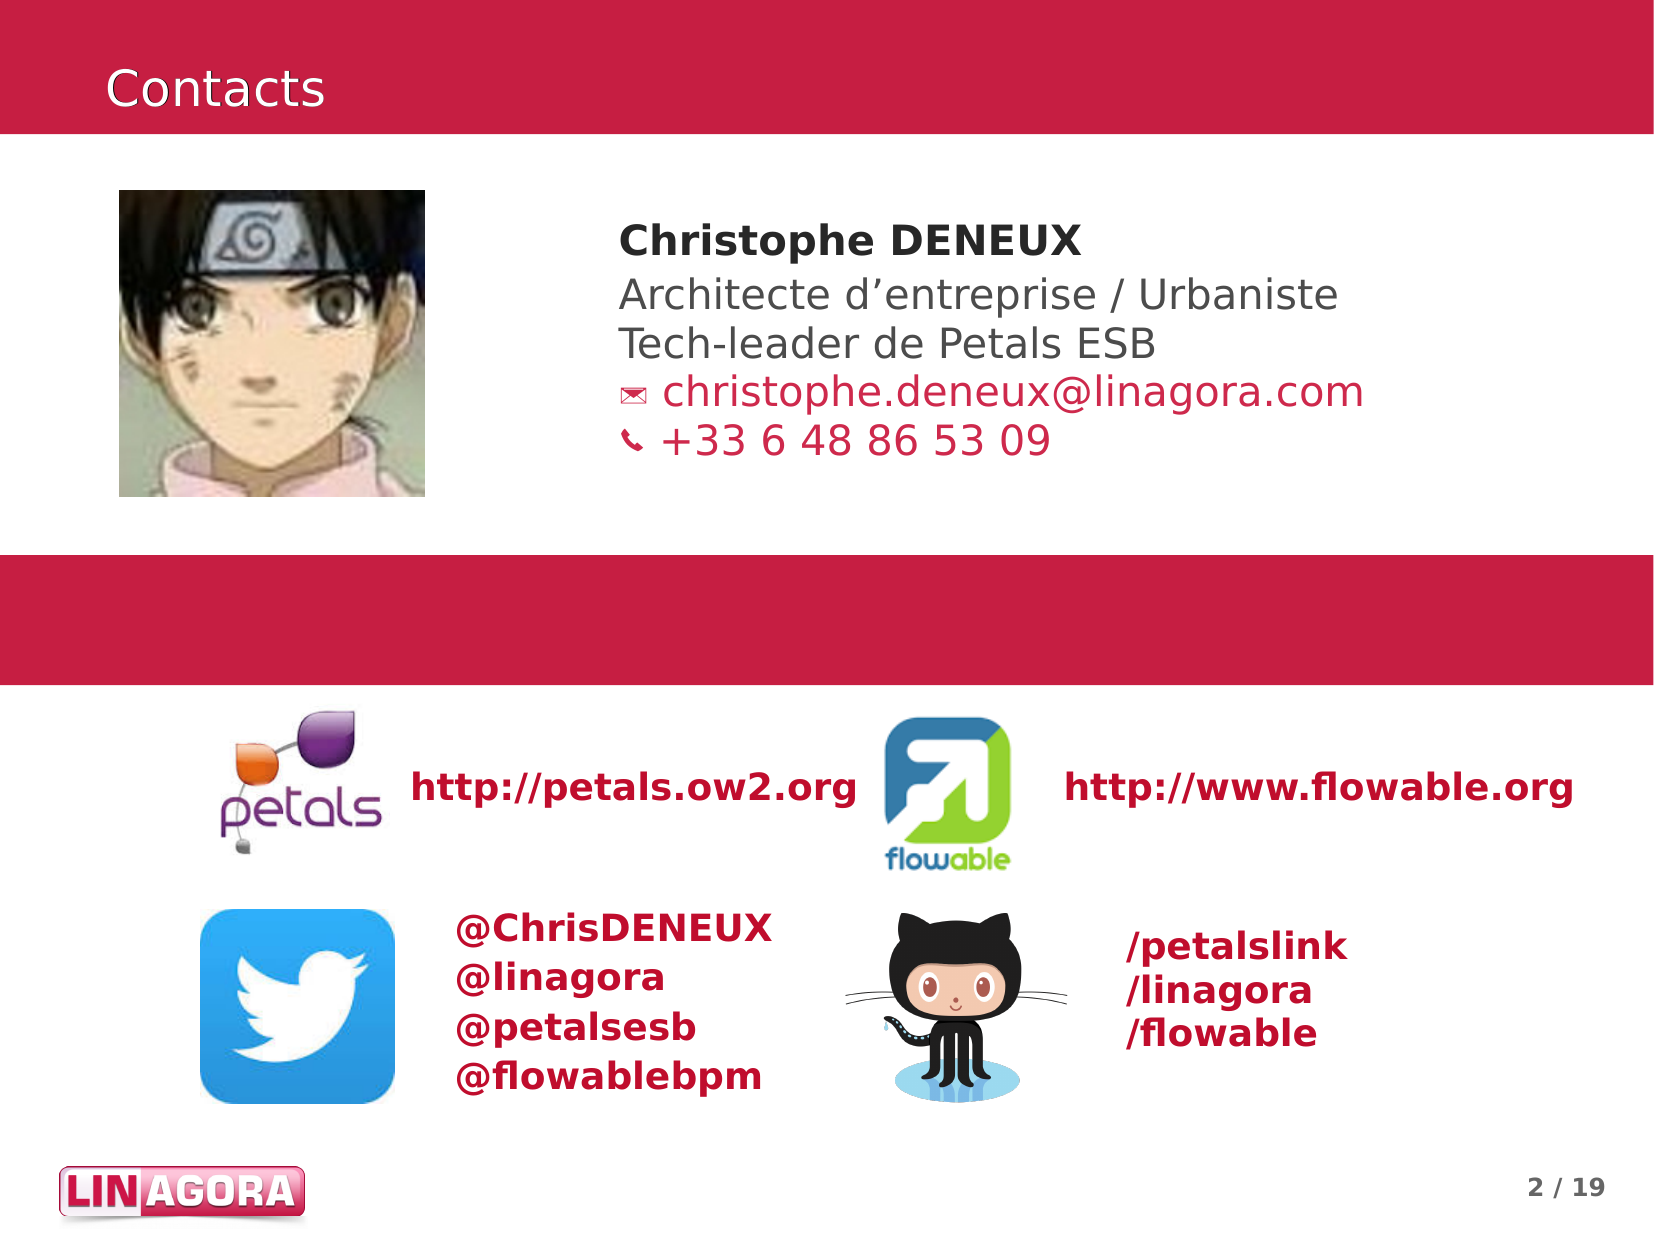

# Contacts
Christophe DENEUX
Architecte d’entreprise / Urbaniste
Tech-leader de Petals ESB
 christophe.deneux@linagora.com
 +33 6 48 86 53 09
http://www.flowable.org
http://petals.ow2.org
@ChrisDENEUX
@linagora
@petalsesb
@flowablebpm
/petalslink
/linagora
/flowable